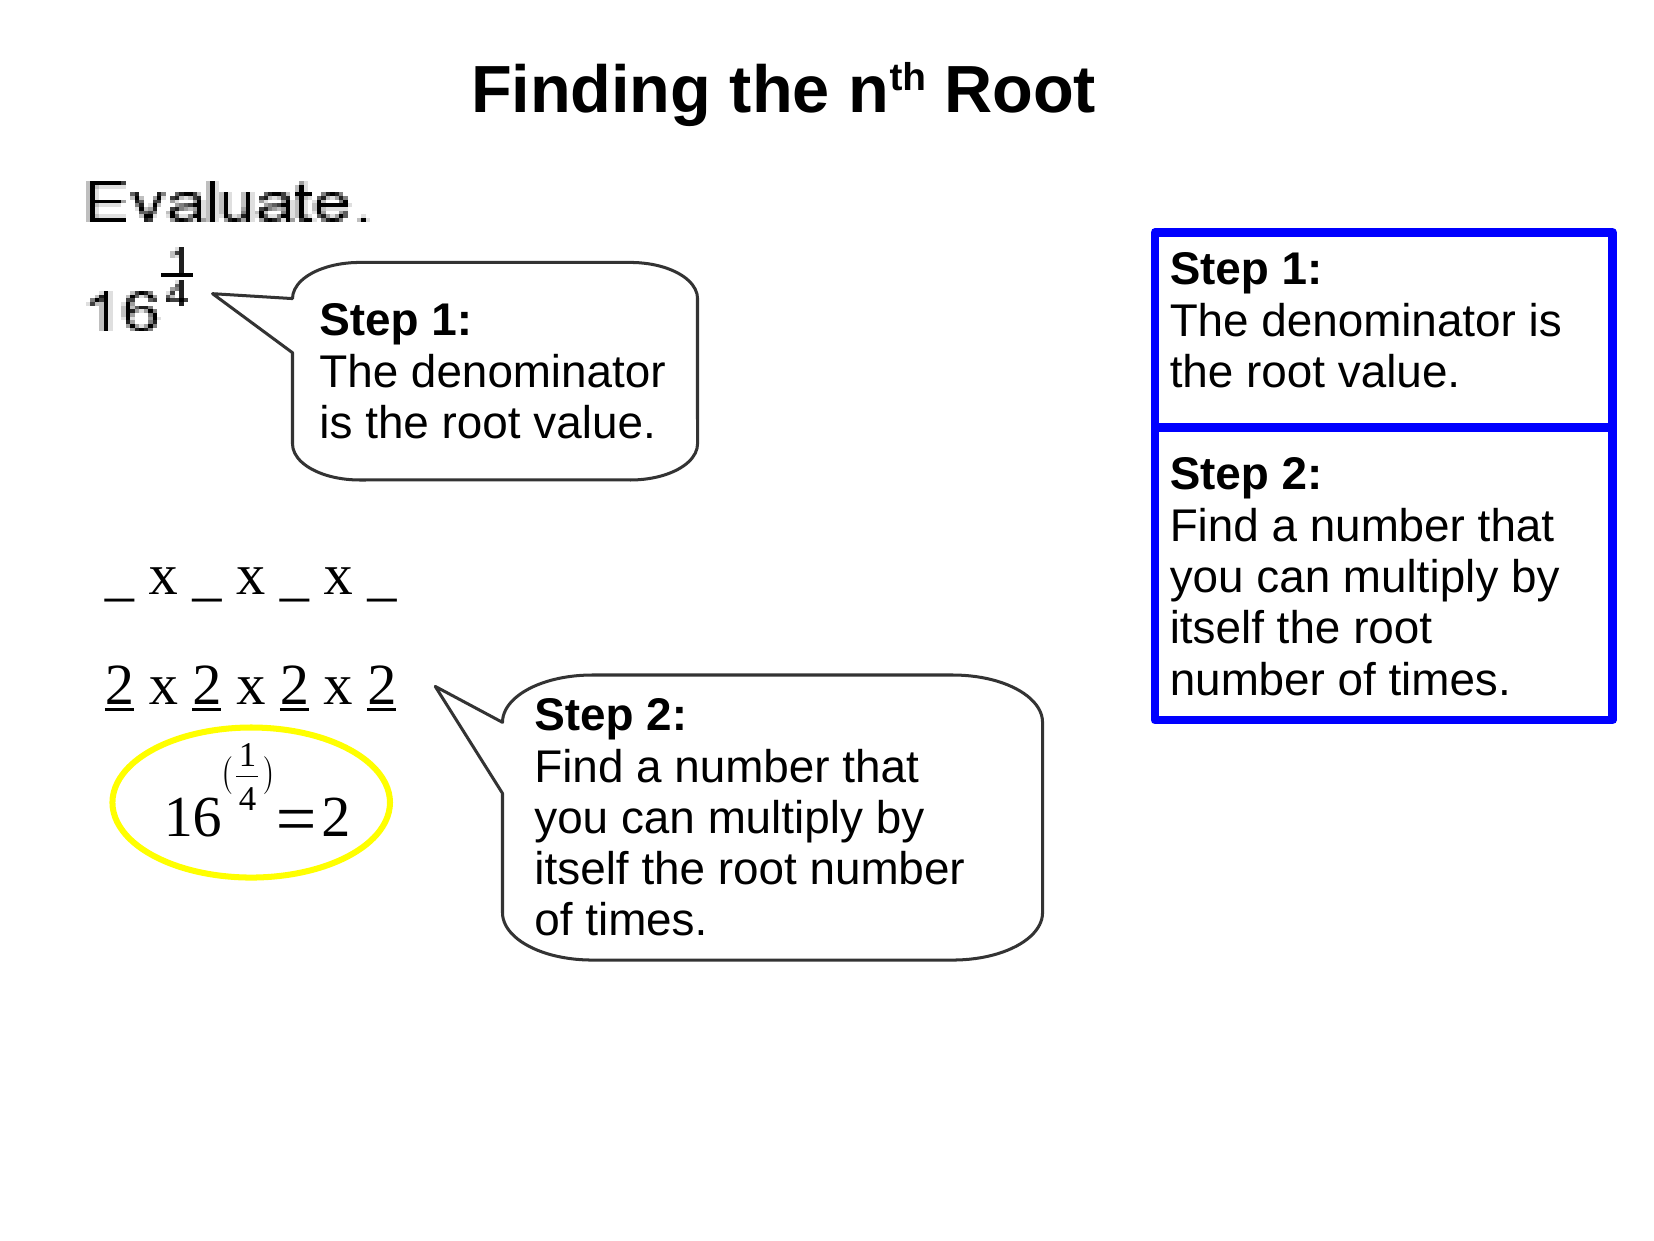

Finding the nth Root
Step 1:
The denominator is the root value.
Step 2:
Find a number that you can multiply by itself the root number of times.
Step 1:
The denominator
is the root value.
_ x _ x _ x _
2 x 2 x 2 x 2
Step 2:
Find a number that
you can multiply by
itself the root number
of times.